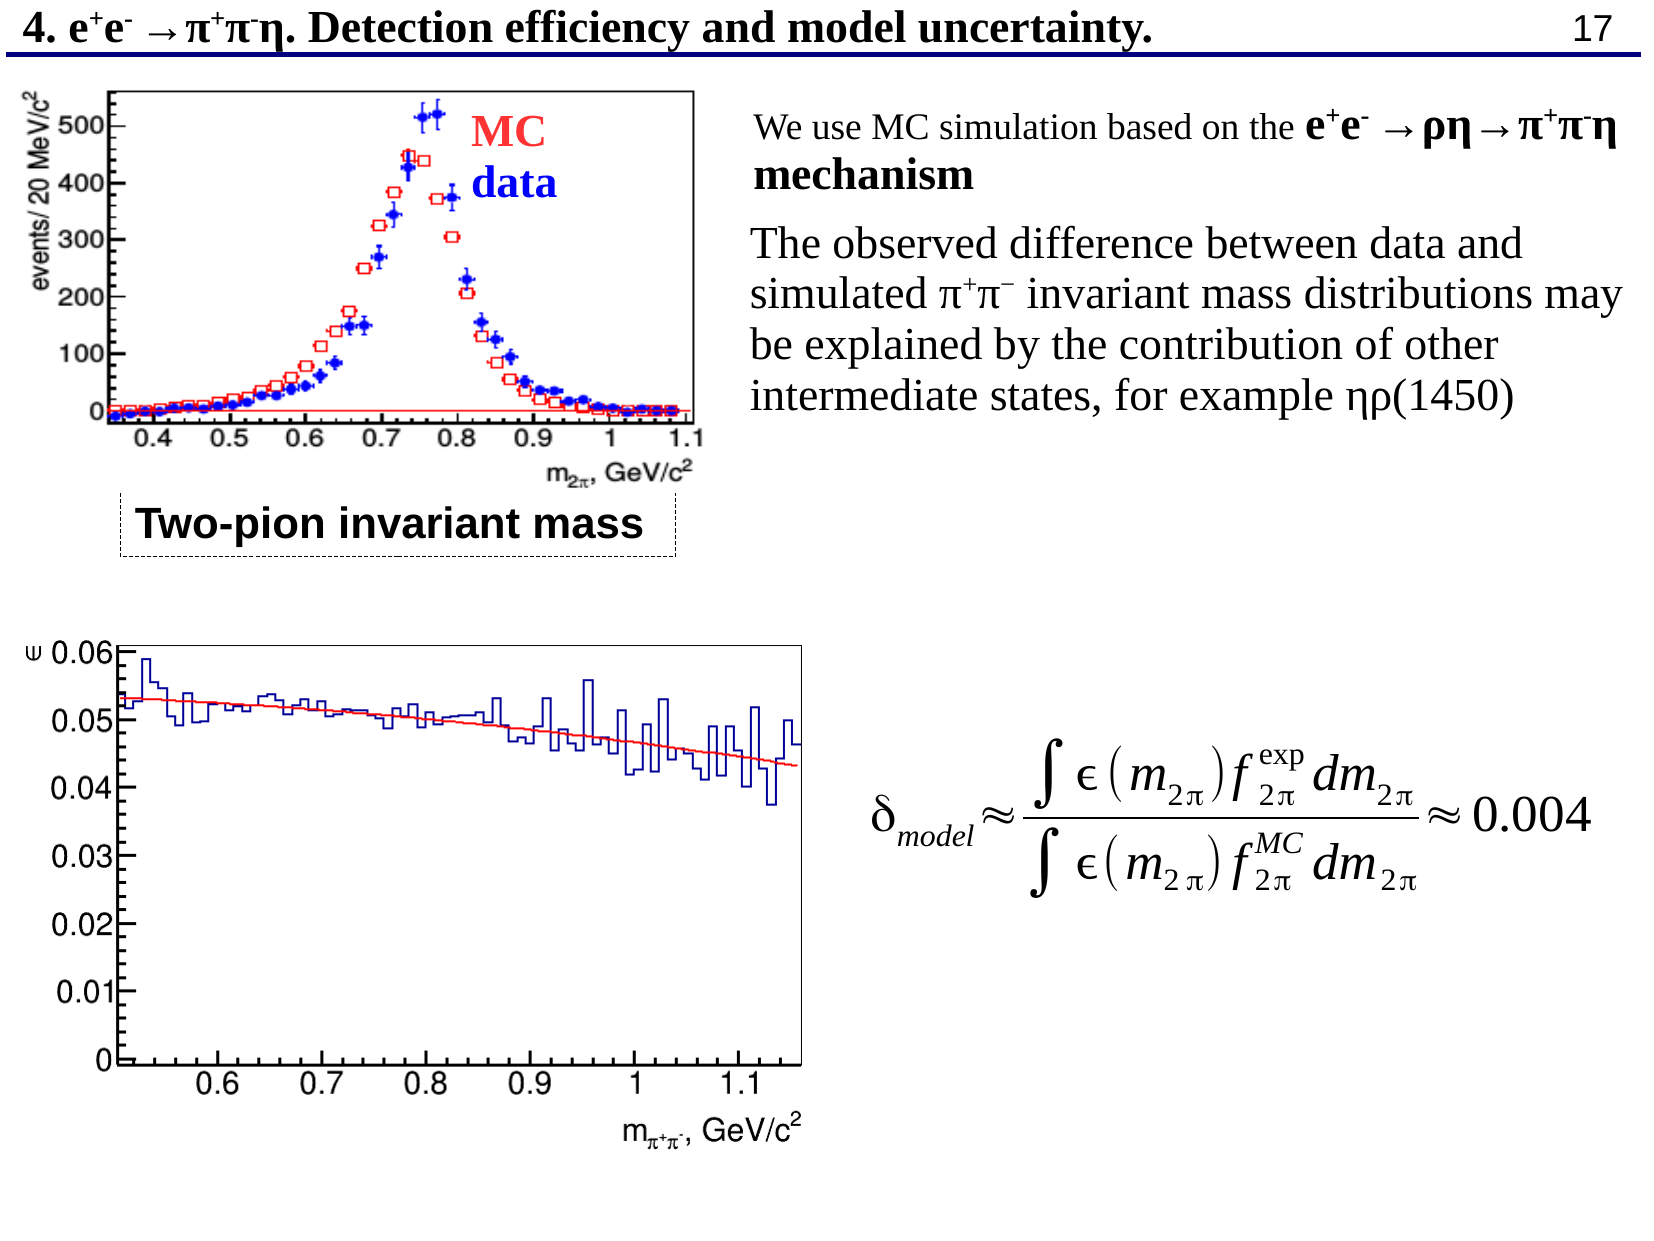

17
4. e+e- →π+π-η. Detection efficiency and model uncertainty.
We use MC simulation based on the e+e- →ρη→π+π-η mechanism
MC
data
The observed difference between data and simulated π+π− invariant mass distributions may be explained by the contribution of other intermediate states, for example ηρ(1450)
Two-pion invariant mass